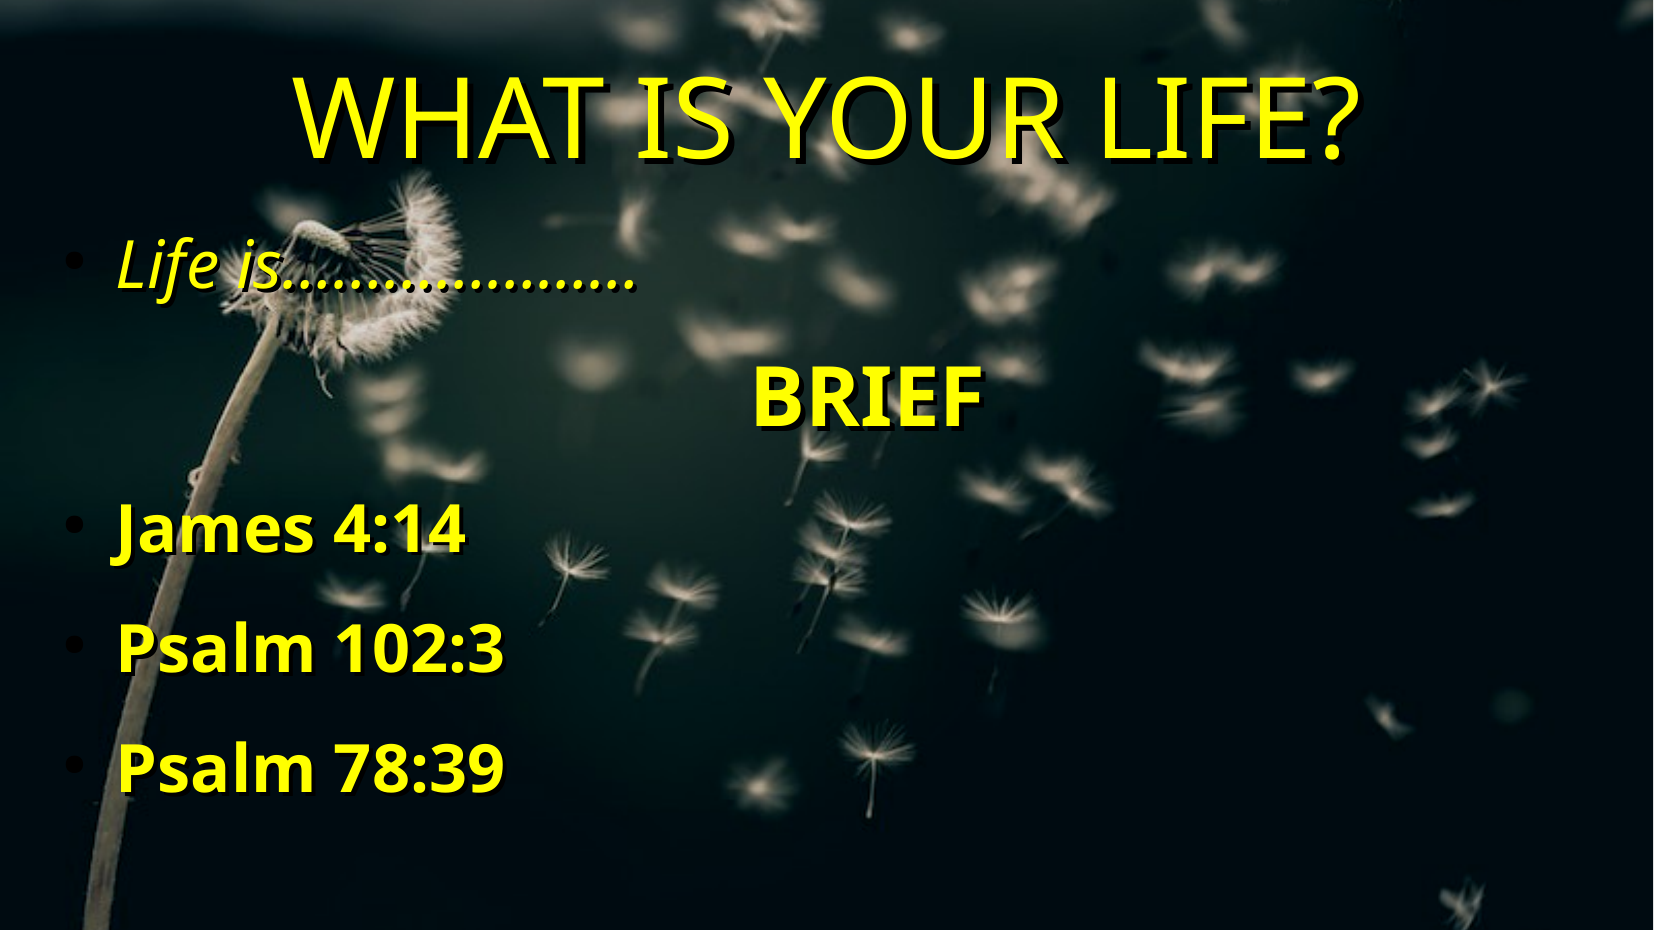

# WHAT IS YOUR LIFE?
Life is…………………
BRIEF
James 4:14
Psalm 102:3
Psalm 78:39